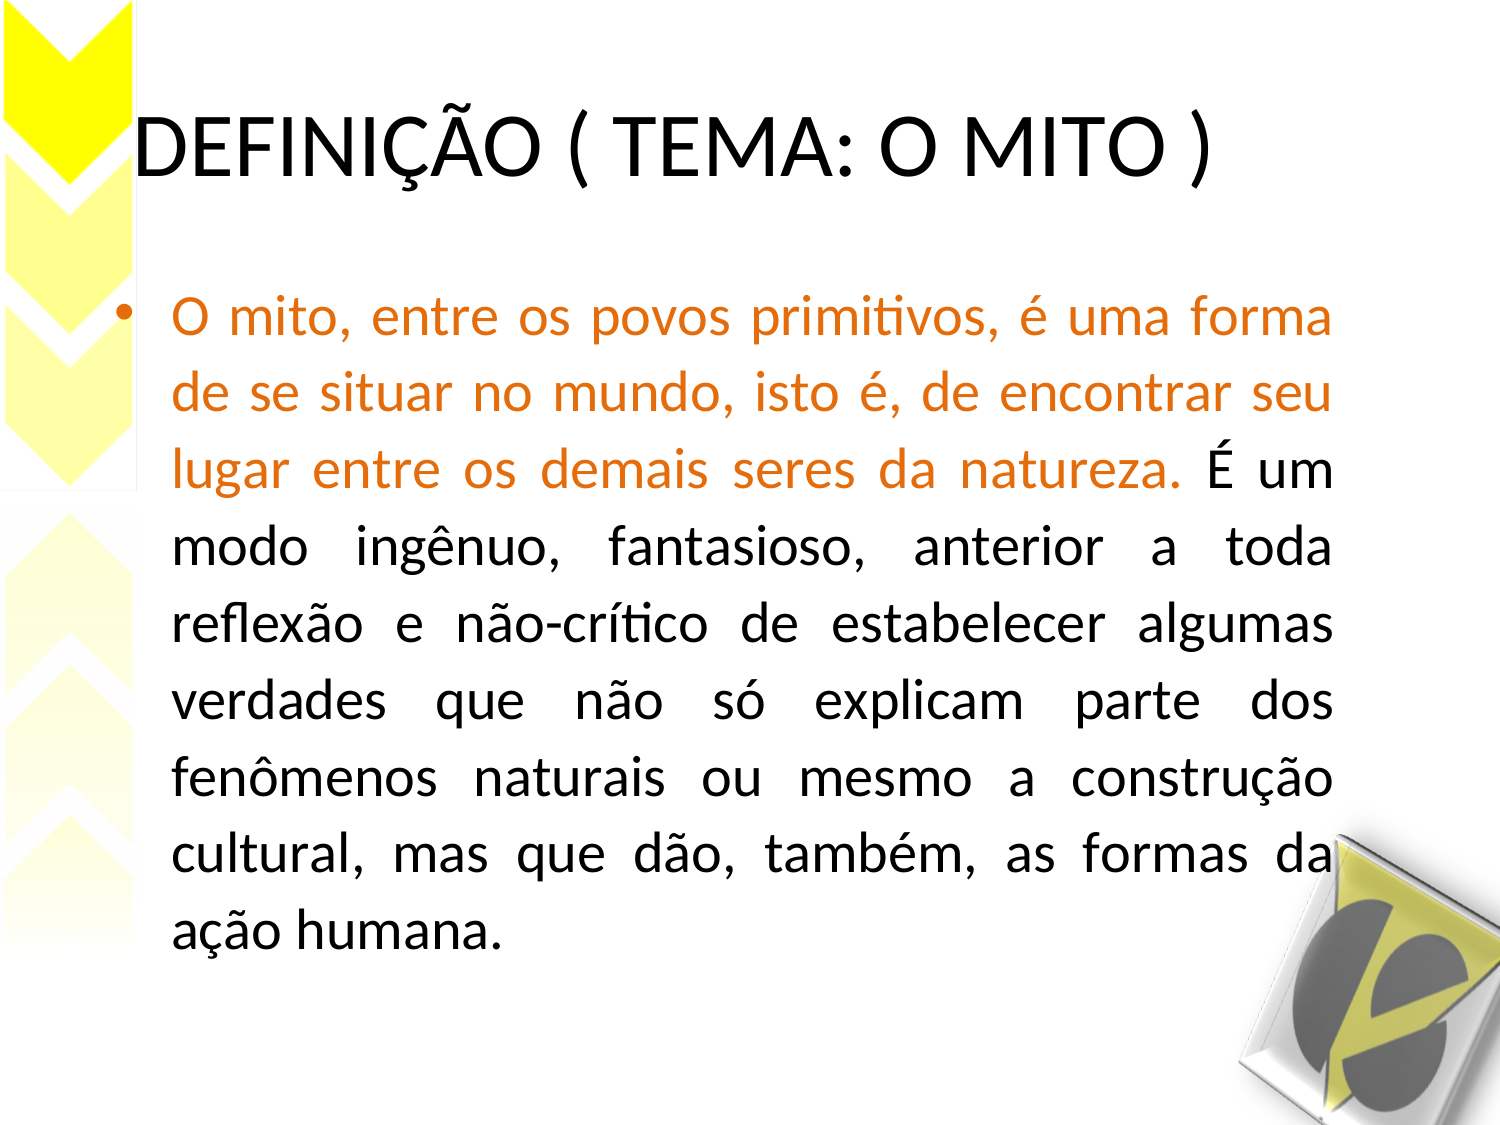

# DEFINIÇÃO ( TEMA: O MITO )
O mito, entre os povos primitivos, é uma forma de se situar no mundo, isto é, de encontrar seu lugar entre os demais seres da natureza. É um modo ingênuo, fantasioso, anterior a toda reflexão e não-crítico de estabelecer algumas verdades que não só explicam parte dos fenômenos naturais ou mesmo a construção cultural, mas que dão, também, as formas da ação humana.